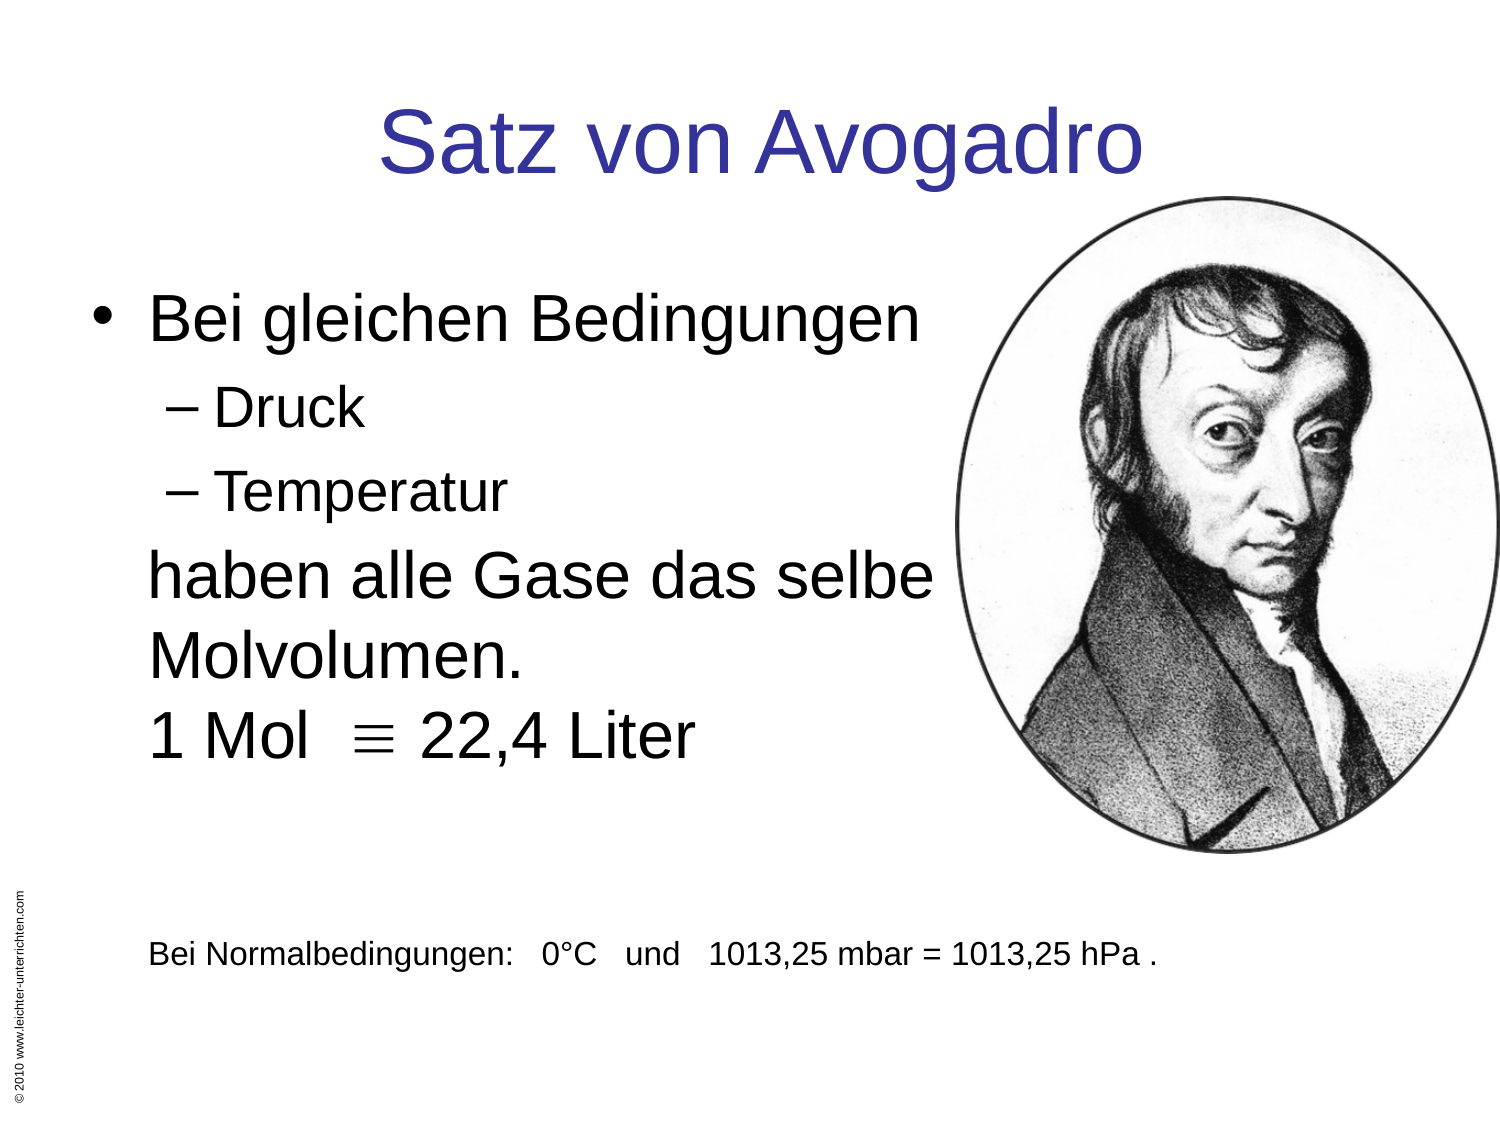

# Satz von Avogadro
Bei gleichen Bedingungen
Druck
Temperatur
 haben alle Gase das selbe
Molvolumen.
1 Mol  22,4 Liter
Bei Normalbedingungen: 0°C und 1013,25 mbar = 1013,25 hPa .